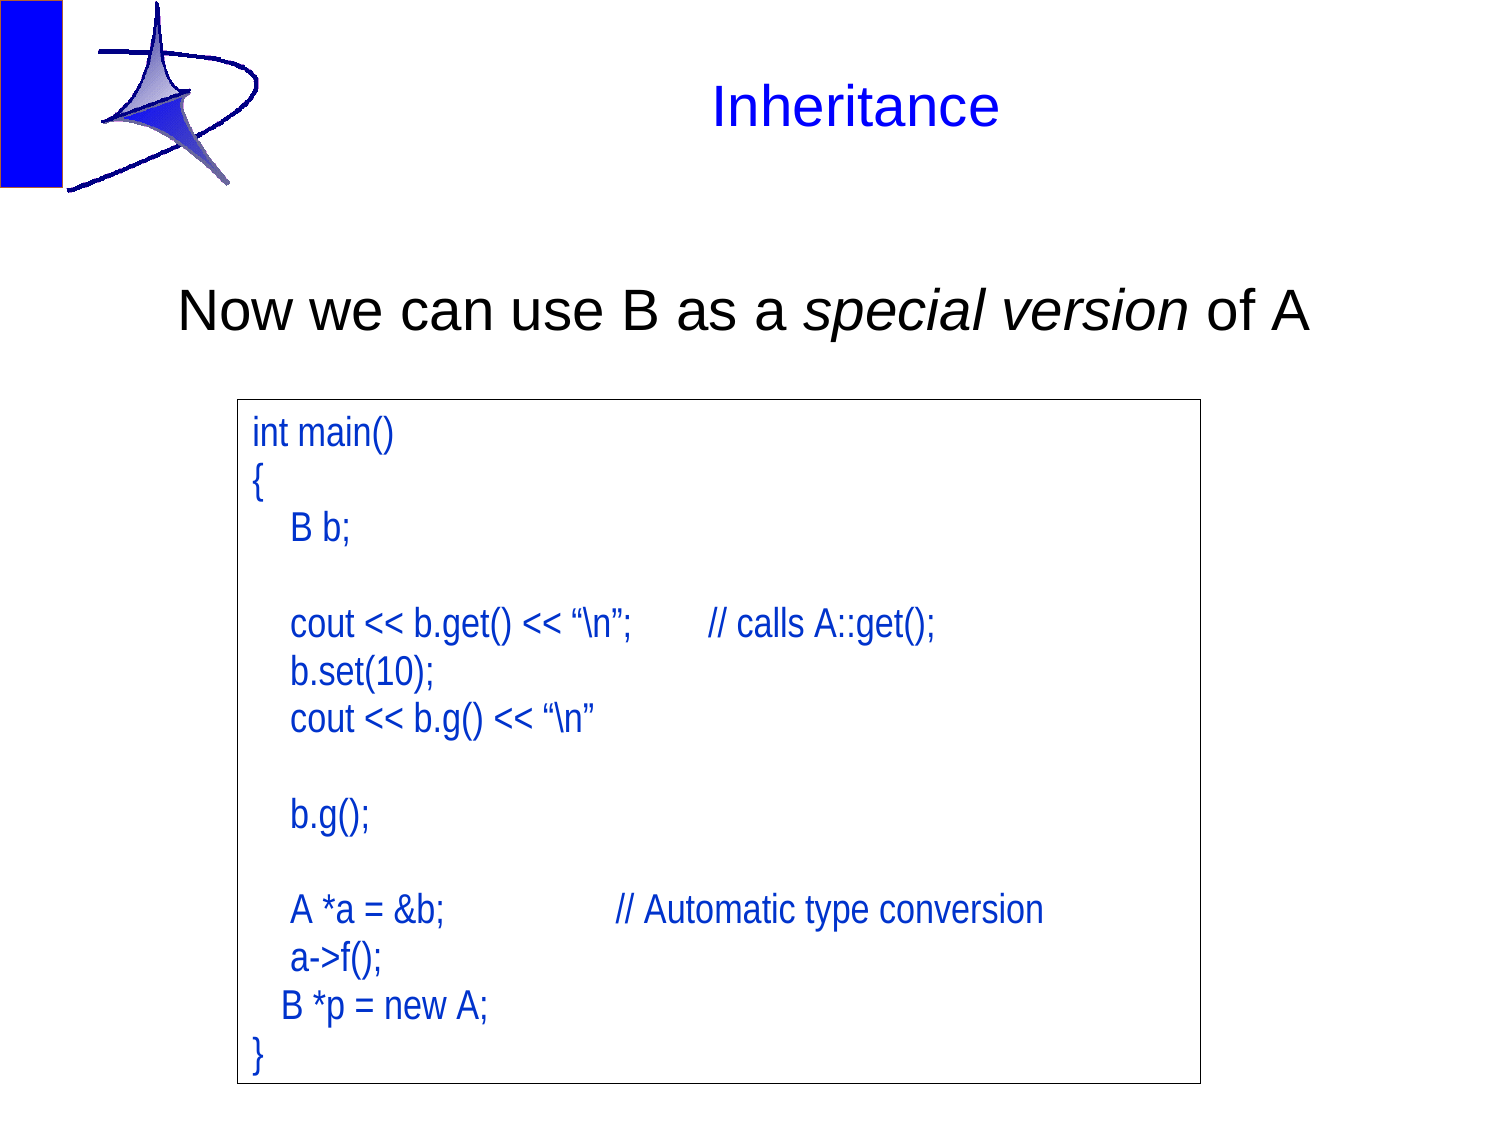

# Inheritance
Now we can use B as a special version of A
int main()
{
 B b;
 cout << b.get() << “\n”; // calls A::get();
 b.set(10);
 cout << b.g() << “\n”
 b.g();
 A *a = &b; // Automatic type conversion
 a->f();
 B *p = new A;
}